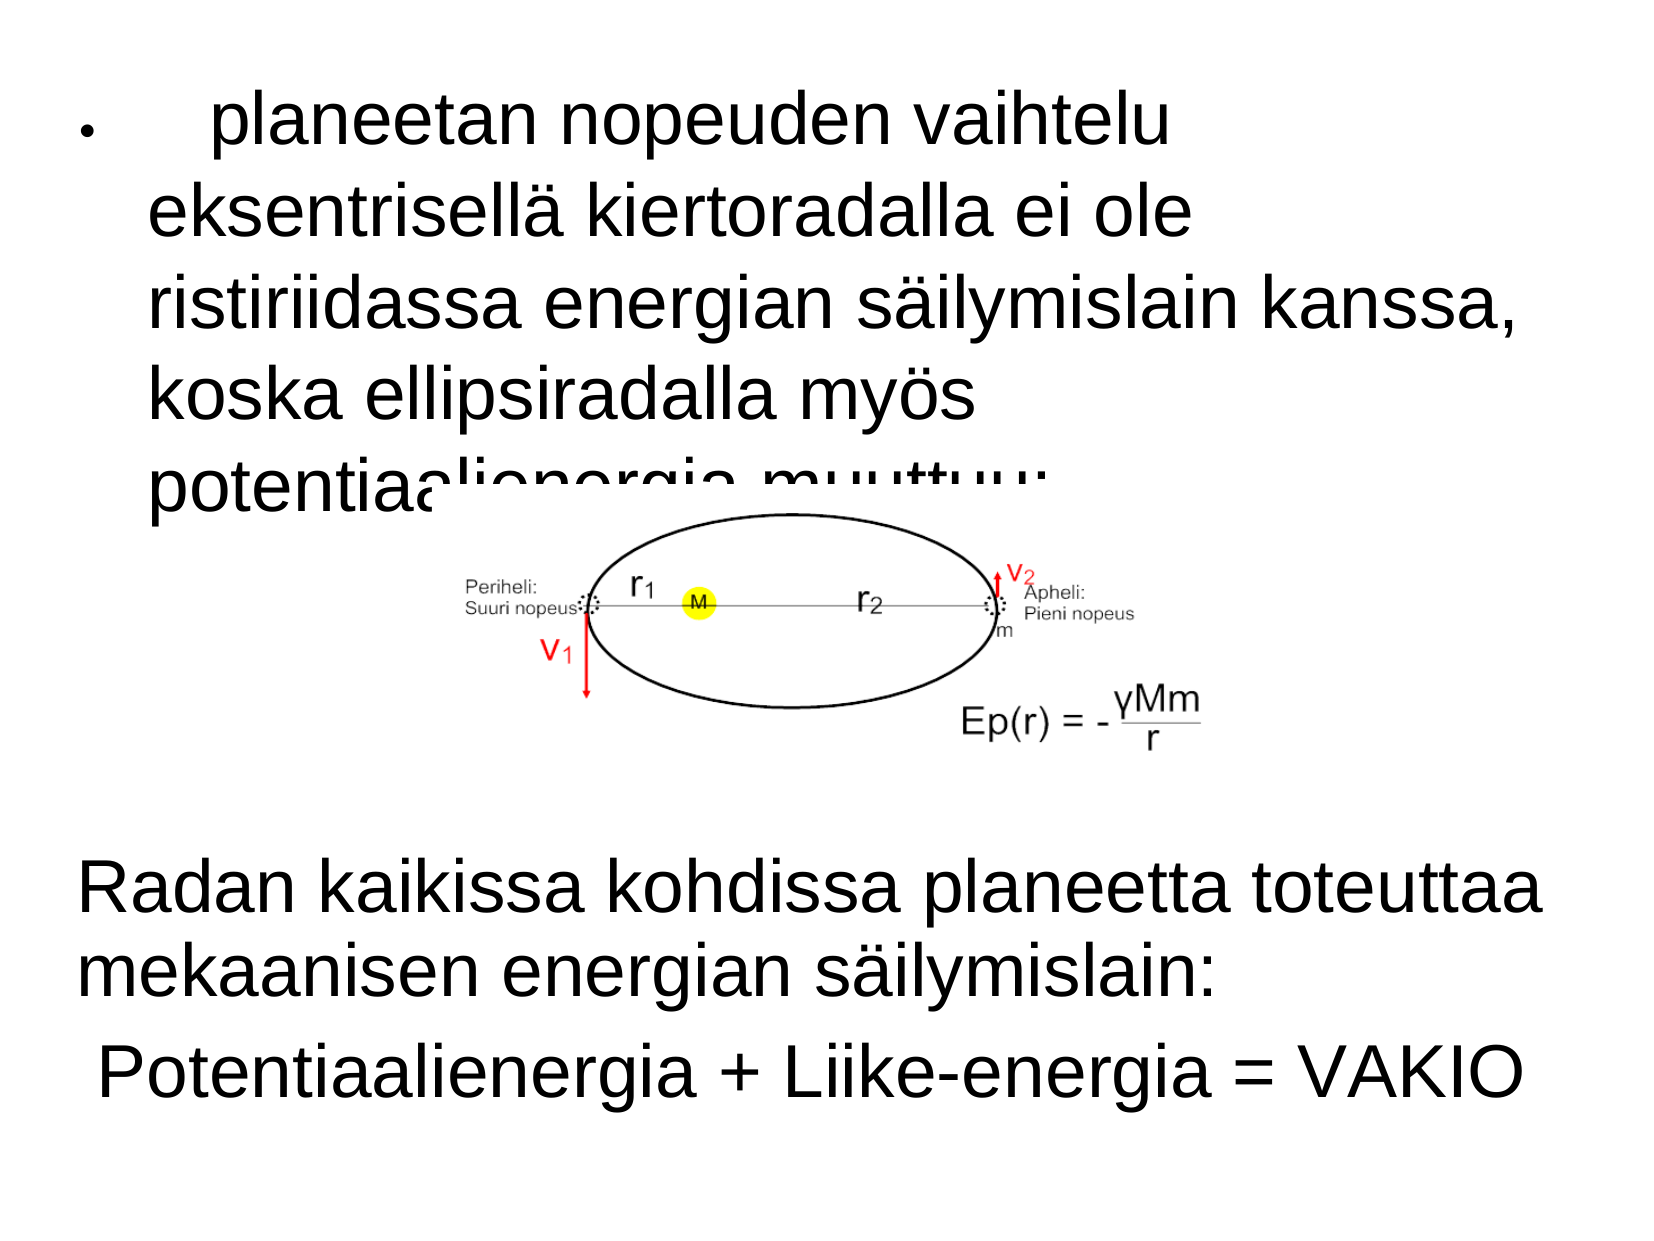

planeetan nopeuden vaihtelu eksentrisellä kiertoradalla ei ole ristiriidassa energian säilymislain kanssa, koska ellipsiradalla myös potentiaalienergia muuttuu:
Radan kaikissa kohdissa planeetta toteuttaa mekaanisen energian säilymislain:
 Potentiaalienergia + Liike-energia = VAKIO